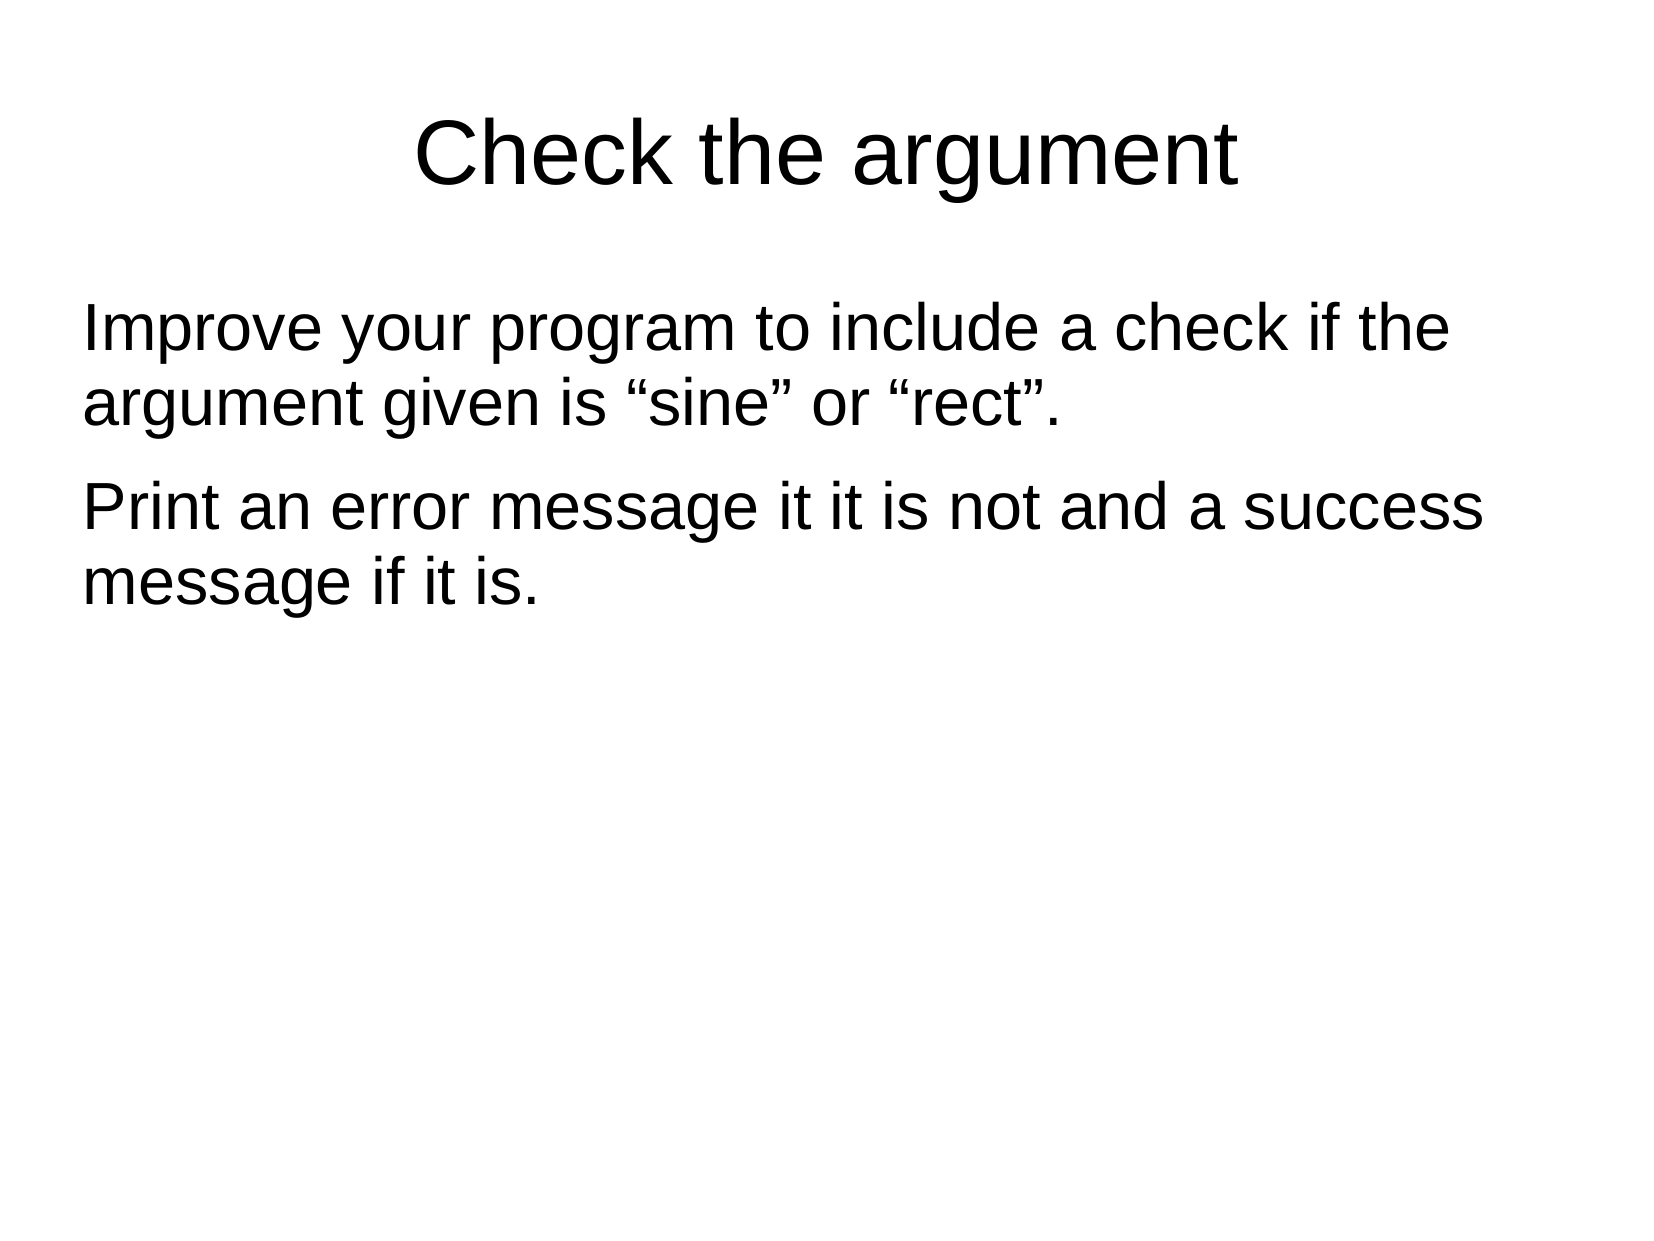

# Check the argument
Improve your program to include a check if the argument given is “sine” or “rect”.
Print an error message it it is not and a success message if it is.